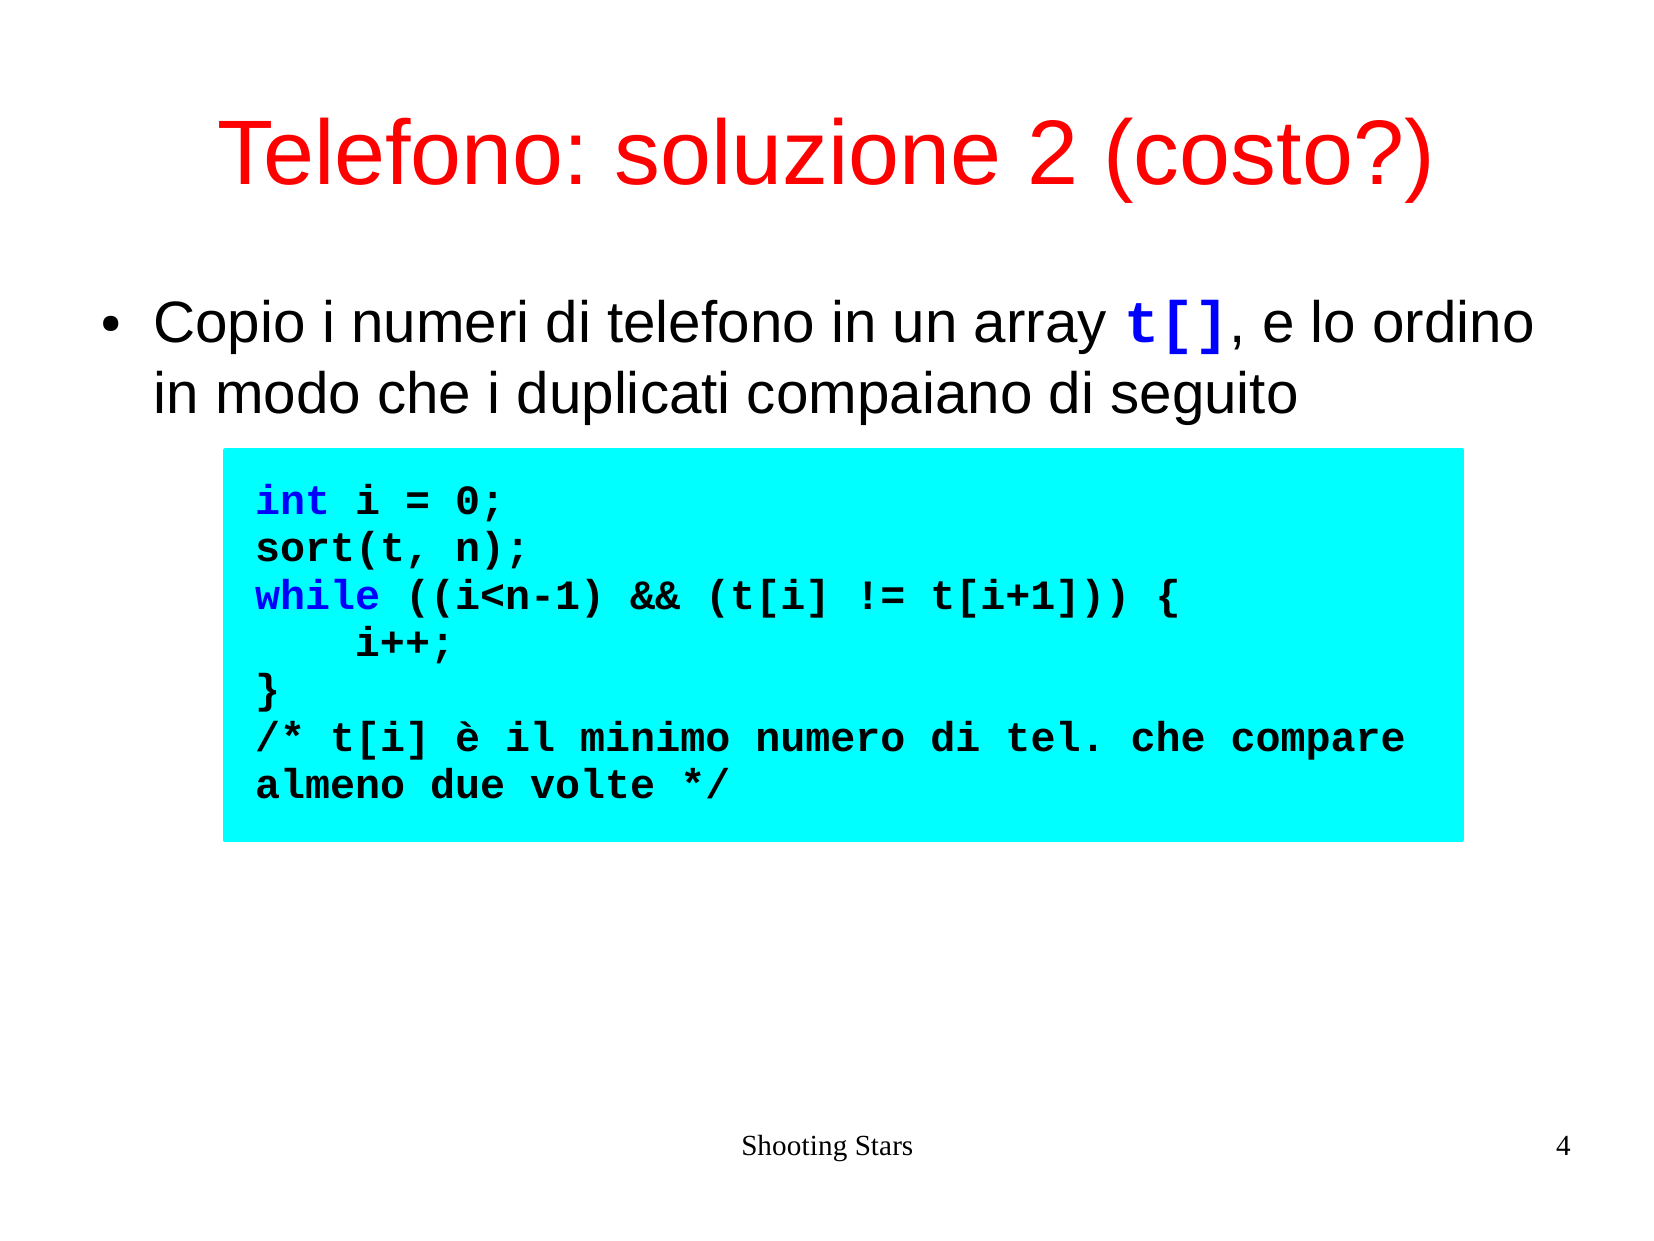

# Telefono: soluzione 2 (costo?)
Copio i numeri di telefono in un array t[], e lo ordino in modo che i duplicati compaiano di seguito
int i = 0;
sort(t, n);
while ((i<n-1) && (t[i] != t[i+1])) {
 i++;
}
/* t[i] è il minimo numero di tel. che compare almeno due volte */
Shooting Stars
4